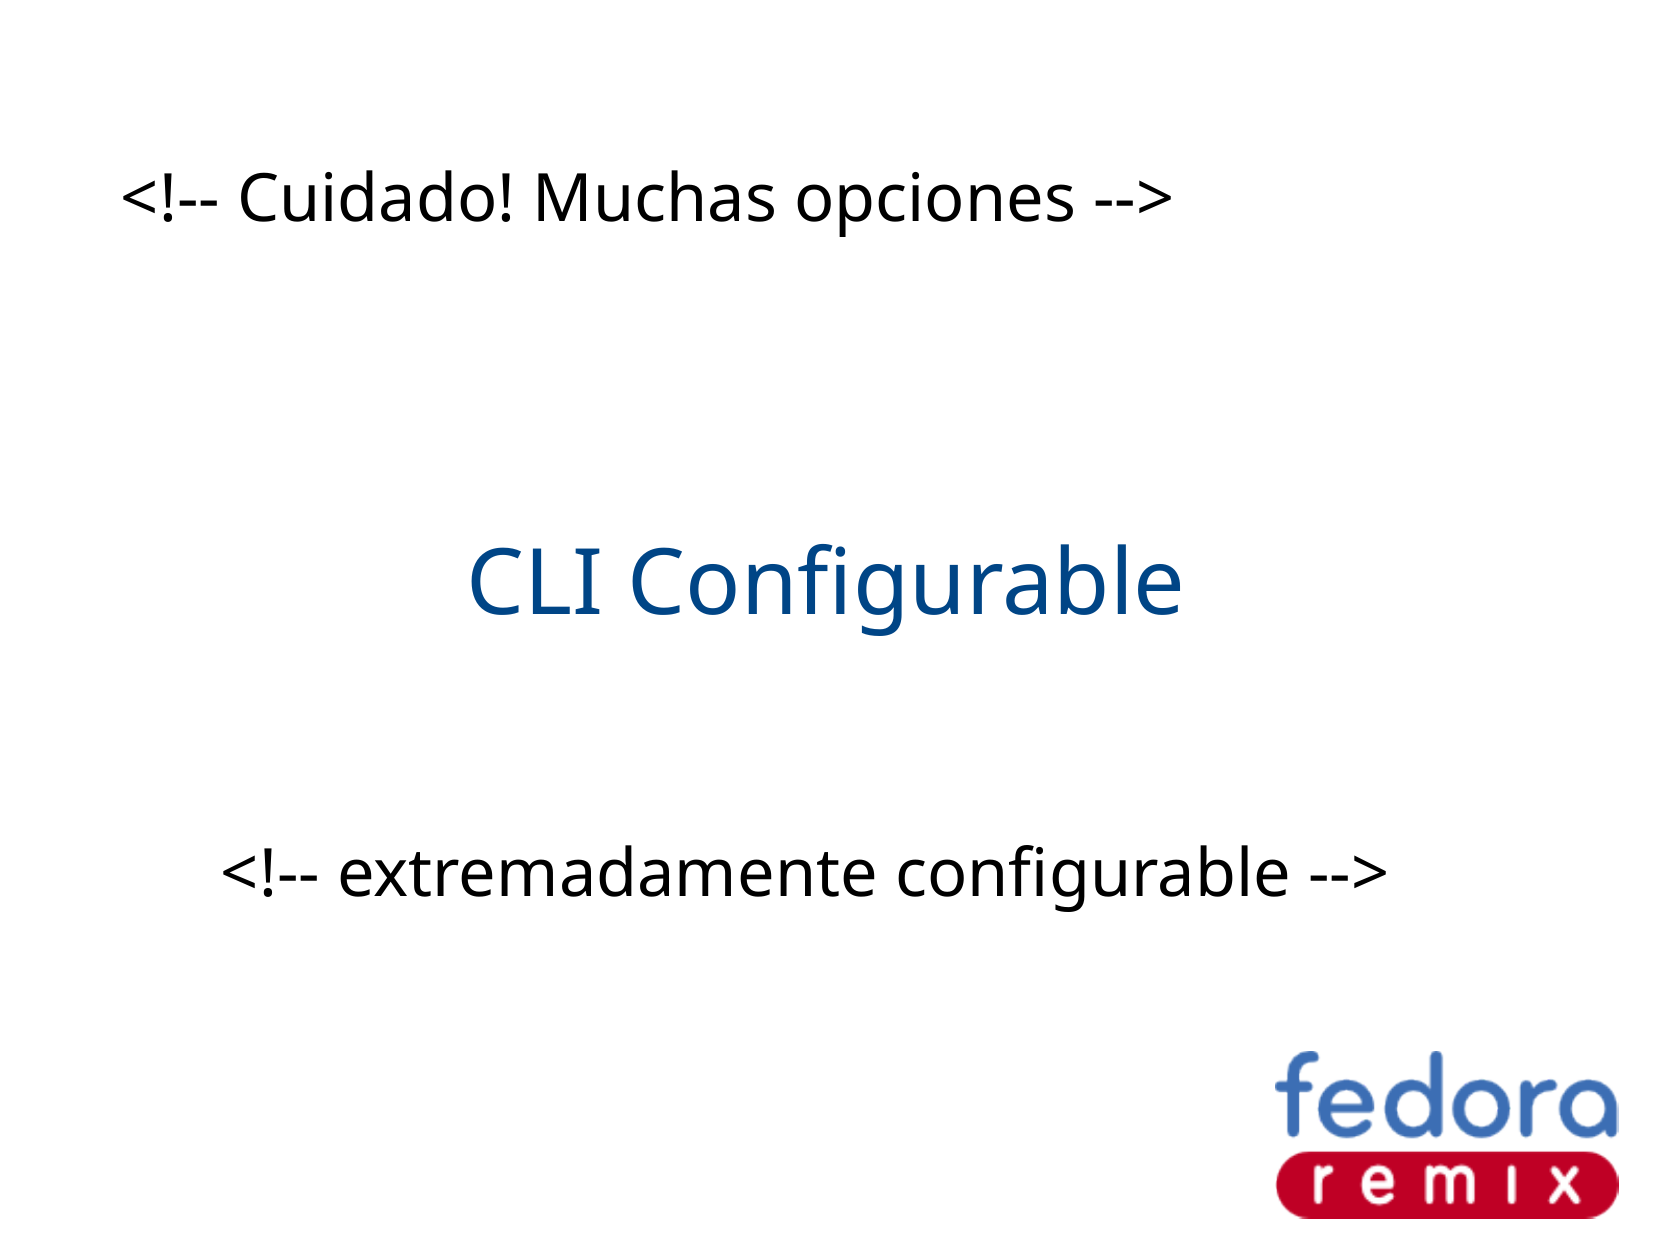

# CLI Configurable
<!-- Cuidado! Muchas opciones -->
<!-- extremadamente configurable -->